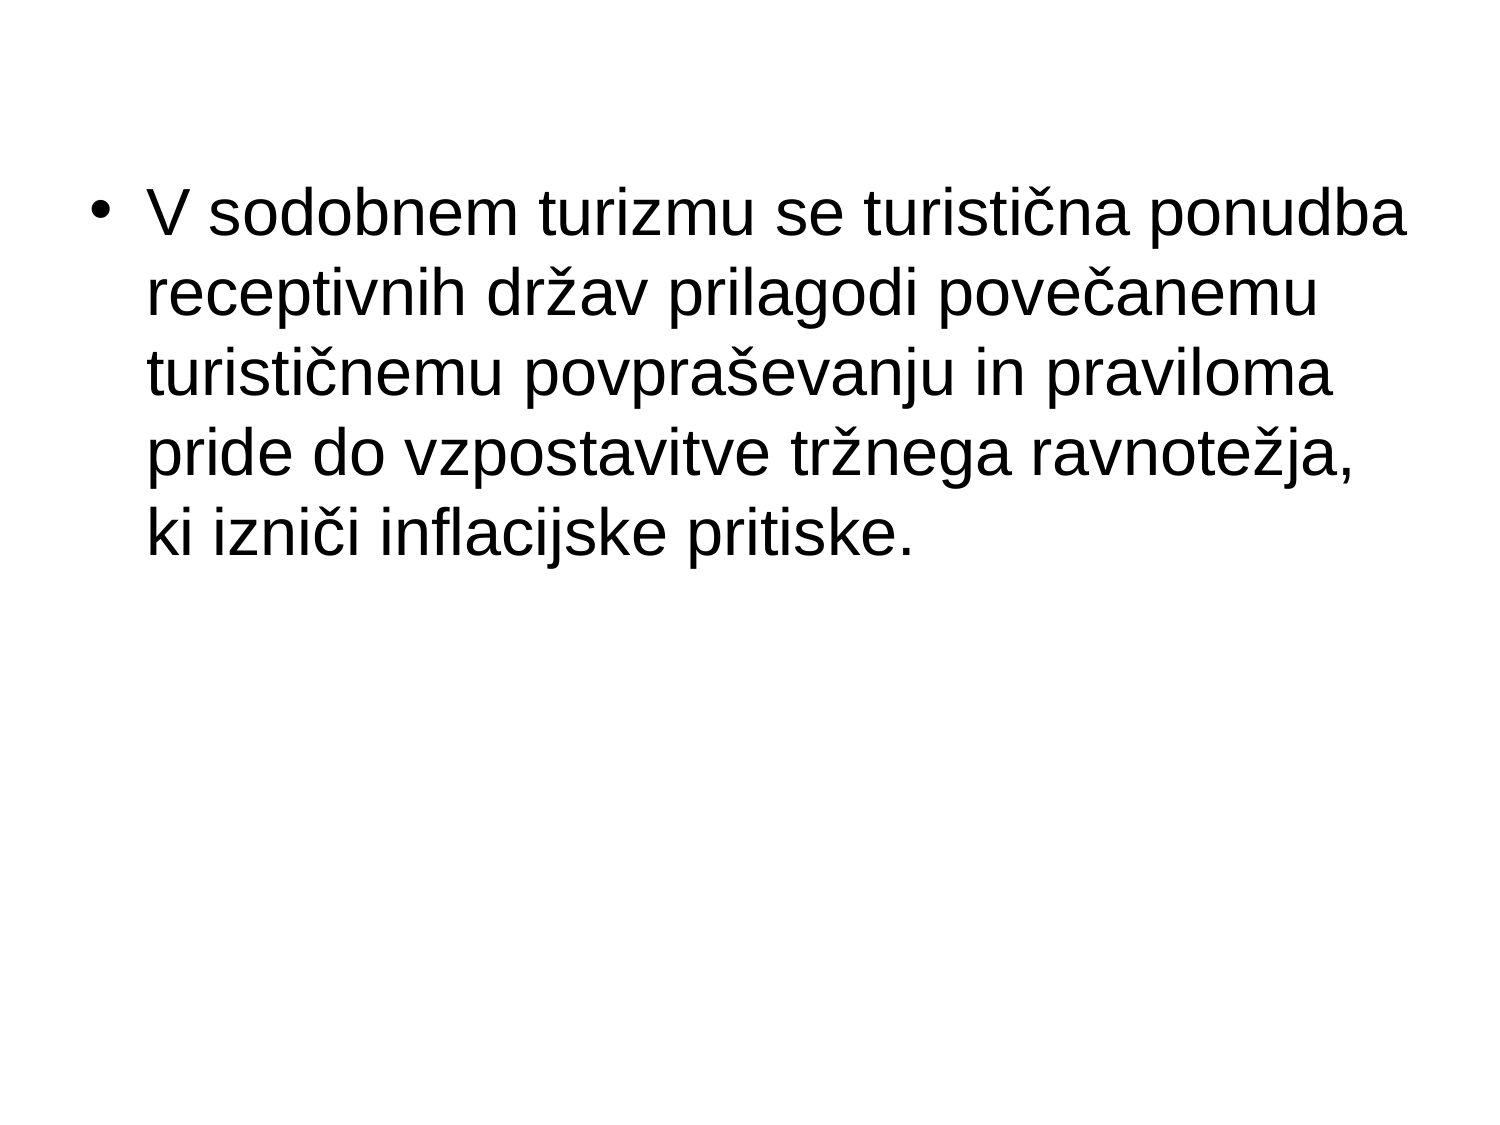

# V sodobnem turizmu se turistična ponudba receptivnih držav prilagodi povečanemu turističnemu povpraševanju in praviloma pride do vzpostavitve tržnega ravnotežja, ki izniči inflacijske pritiske.